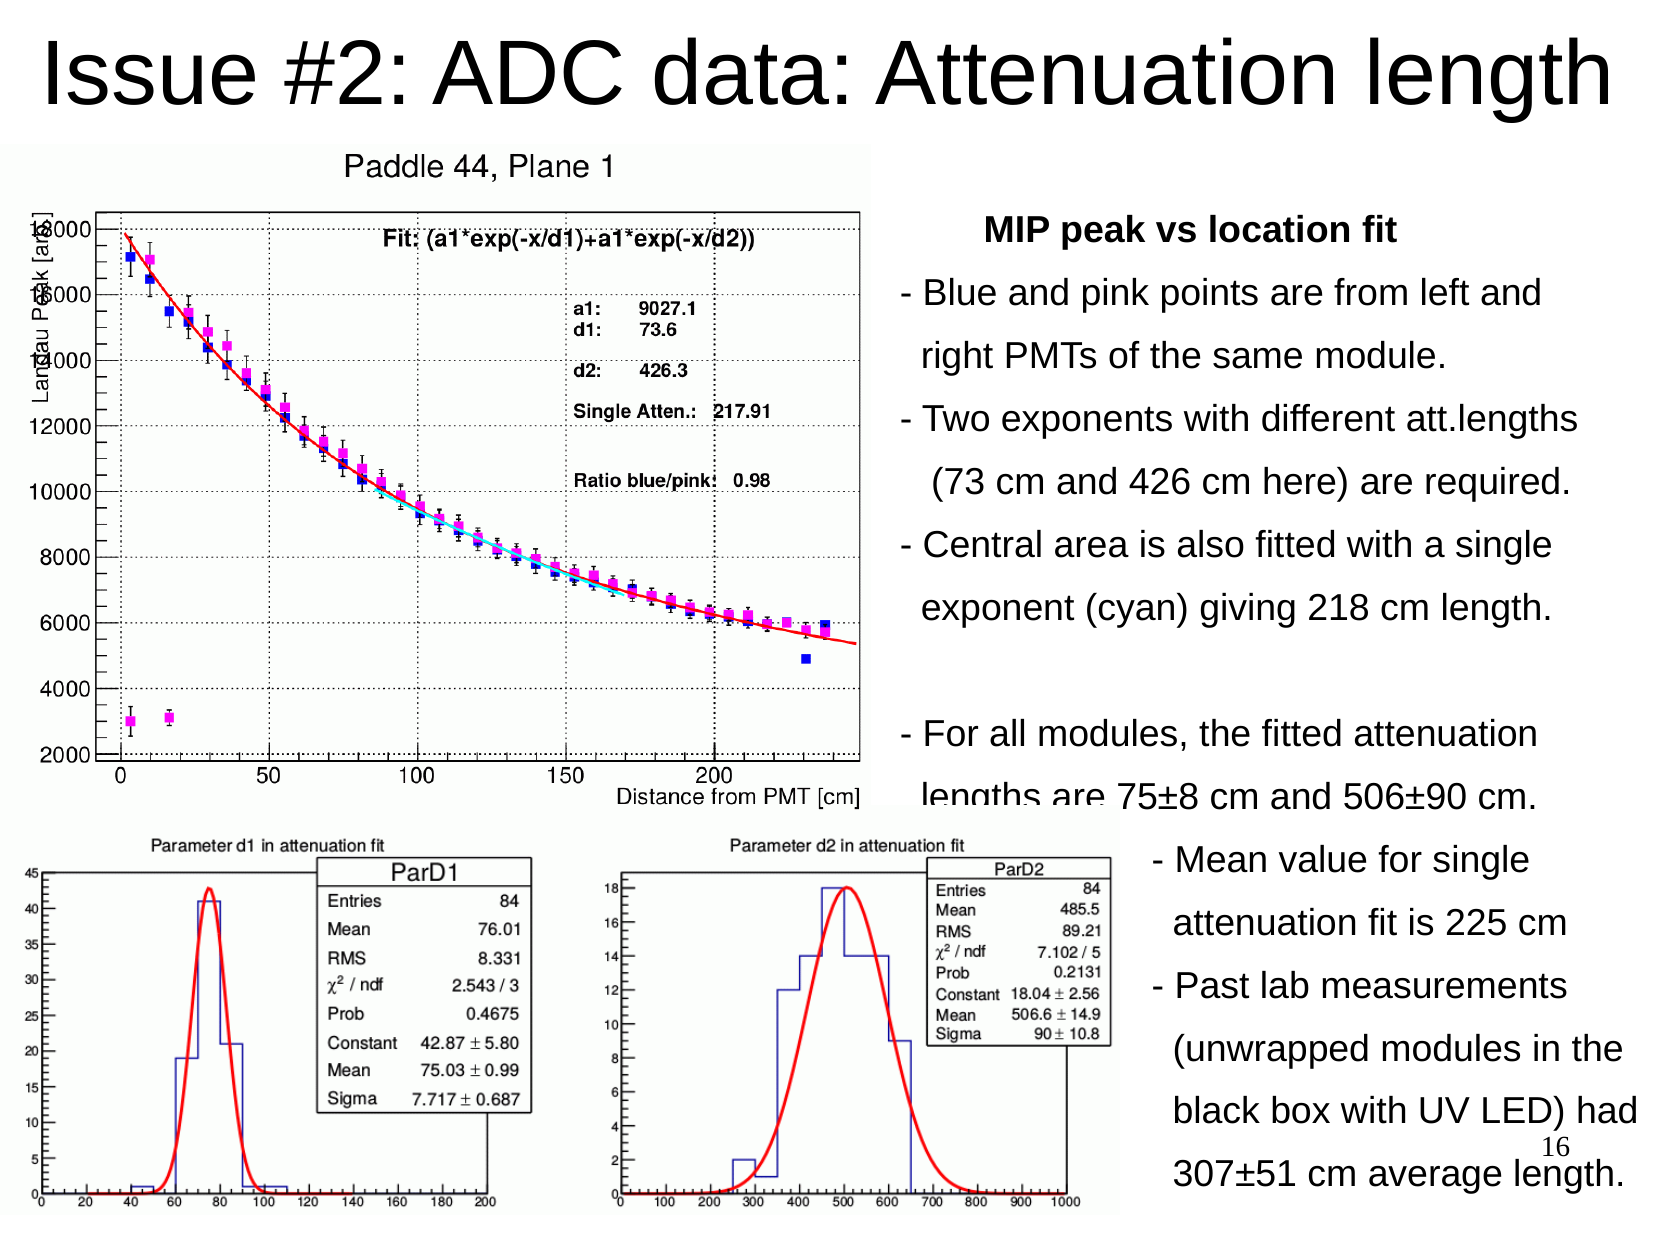

Issue #2: ADC data: Attenuation length
 MIP peak vs location fit
- Blue and pink points are from left and
 right PMTs of the same module.
- Two exponents with different att.lengths
 (73 cm and 426 cm here) are required.
- Central area is also fitted with a single
 exponent (cyan) giving 218 cm length.
- For all modules, the fitted attenuation
 lengths are 75±8 cm and 506±90 cm.
 - Mean value for single
 attenuation fit is 225 cm
 - Past lab measurements
 (unwrapped modules in the
 black box with UV LED) had
 307±51 cm average length.
16